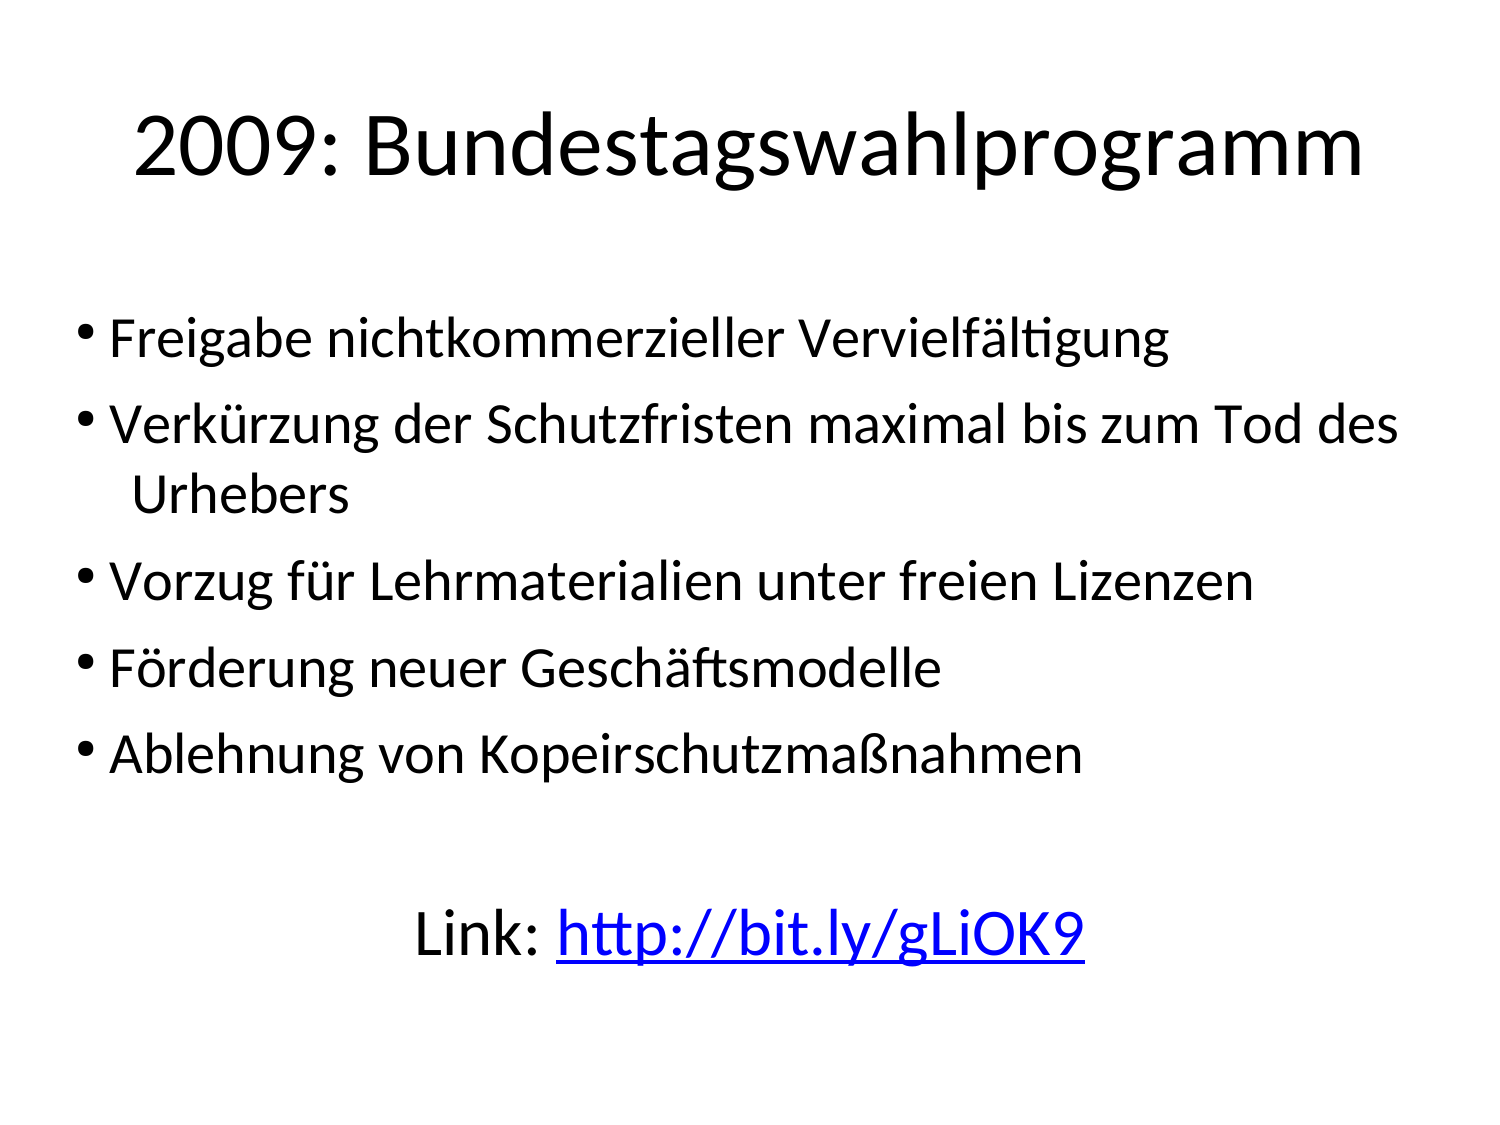

# 2009: Bundestagswahlprogramm
 Freigabe nichtkommerzieller Vervielfältigung
 Verkürzung der Schutzfristen maximal bis zum Tod des Urhebers
 Vorzug für Lehrmaterialien unter freien Lizenzen
 Förderung neuer Geschäftsmodelle
 Ablehnung von Kopeirschutzmaßnahmen
Link: http://bit.ly/gLiOK9